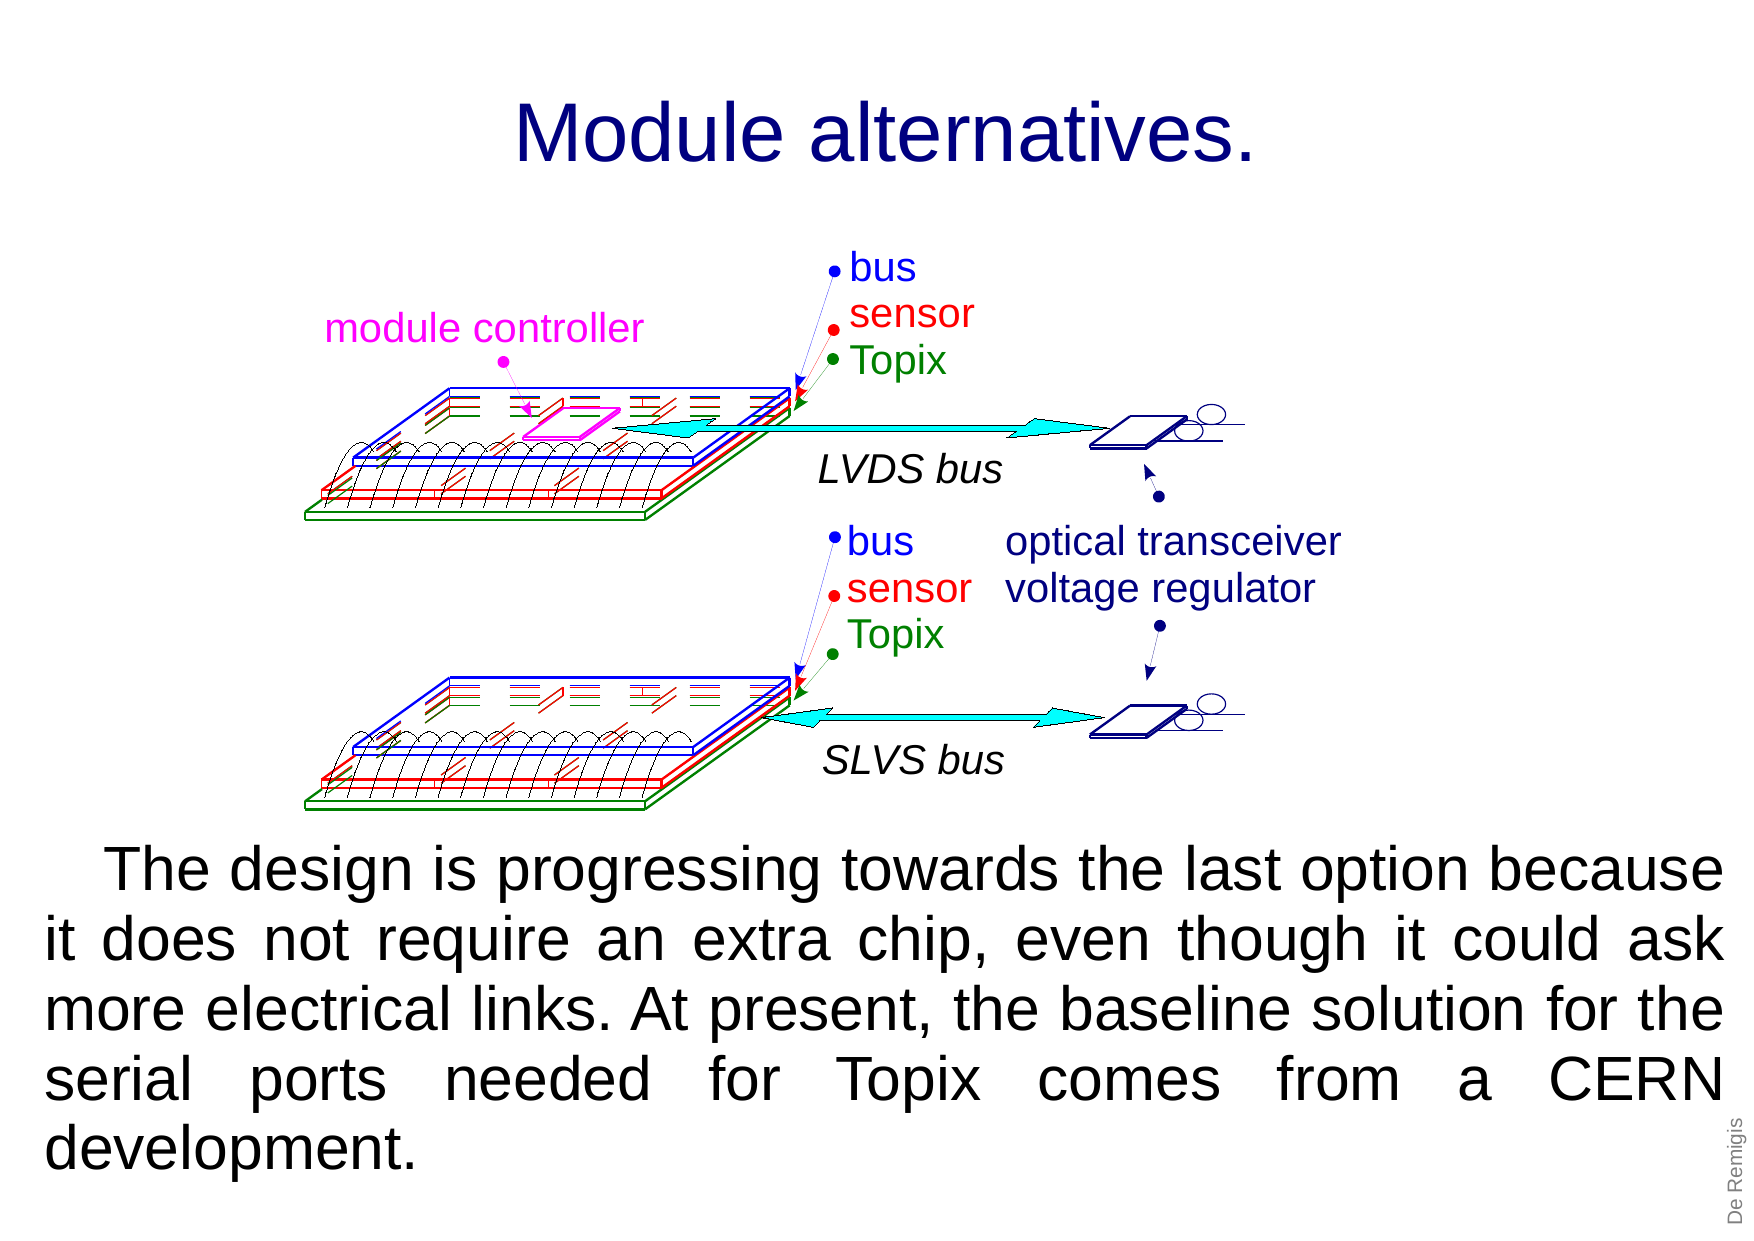

# Module alternatives.
bus
sensor
Topix
module controller
LVDS bus
bus
sensor
Topix
optical transceiver
voltage regulator
SLVS bus
The design is progressing towards the last option because it does not require an extra chip, even though it could ask more electrical links. At present, the baseline solution for the serial ports needed for Topix comes from a CERN development.